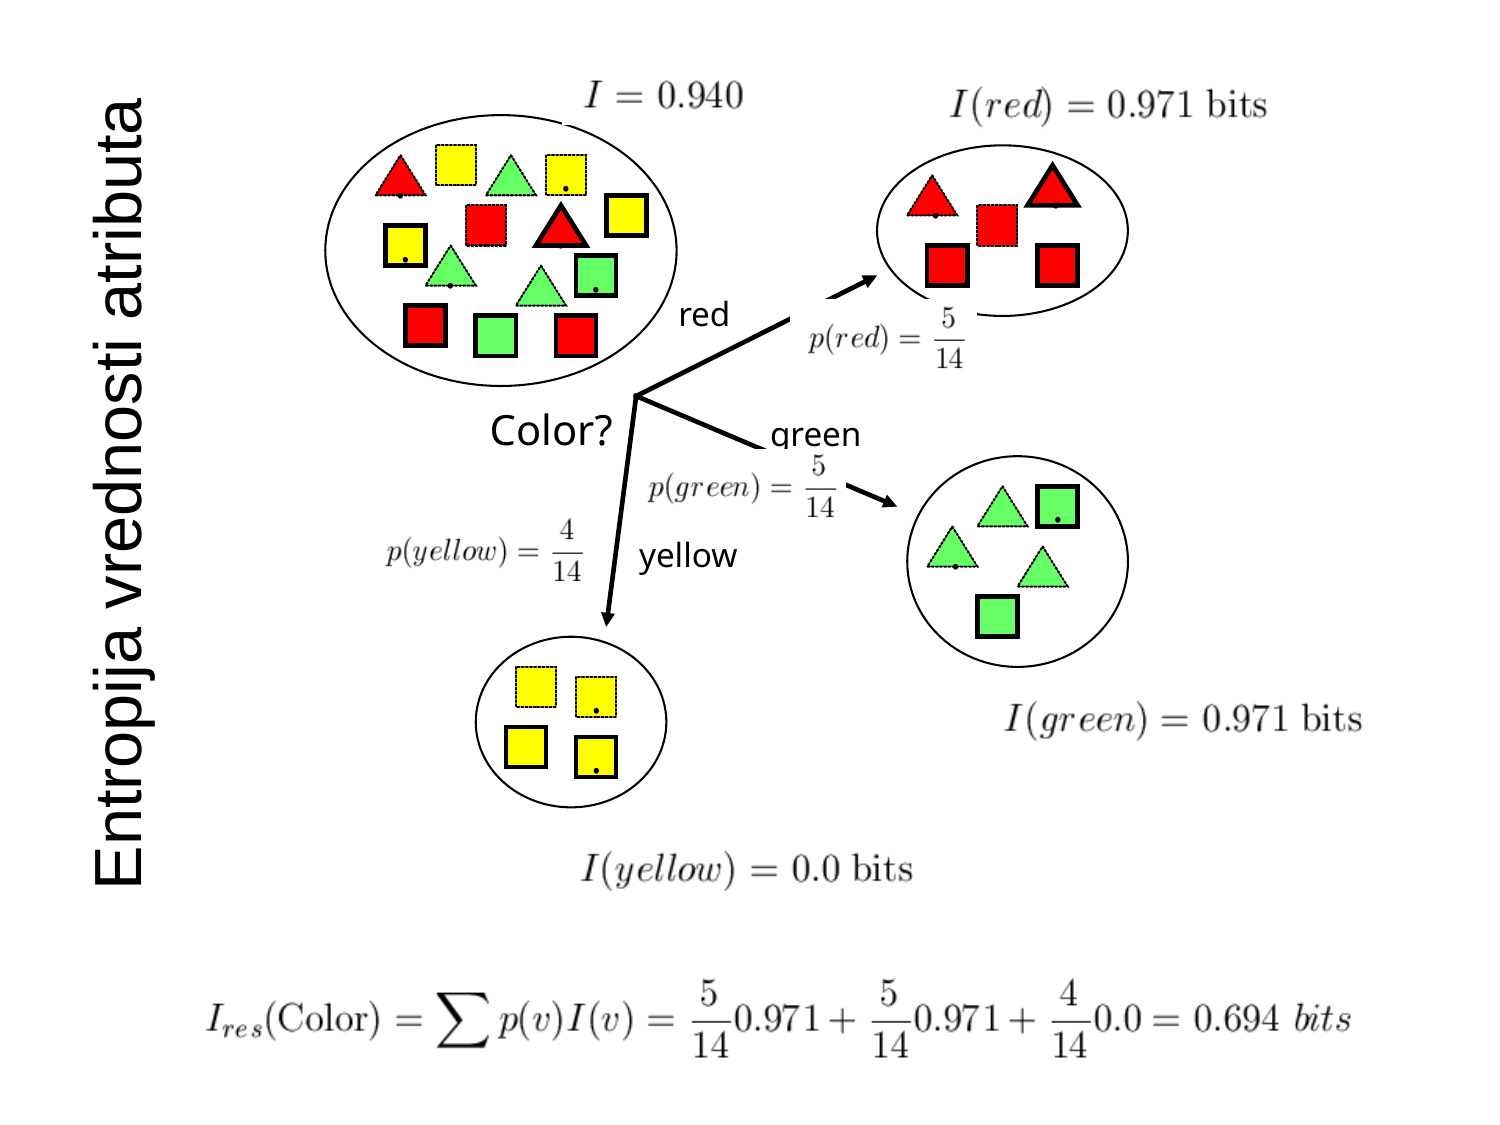

.
.
.
.
.
.
.
.
red
Color?
green
# Entropija vrednosti atributa
.
.
yellow
.
.